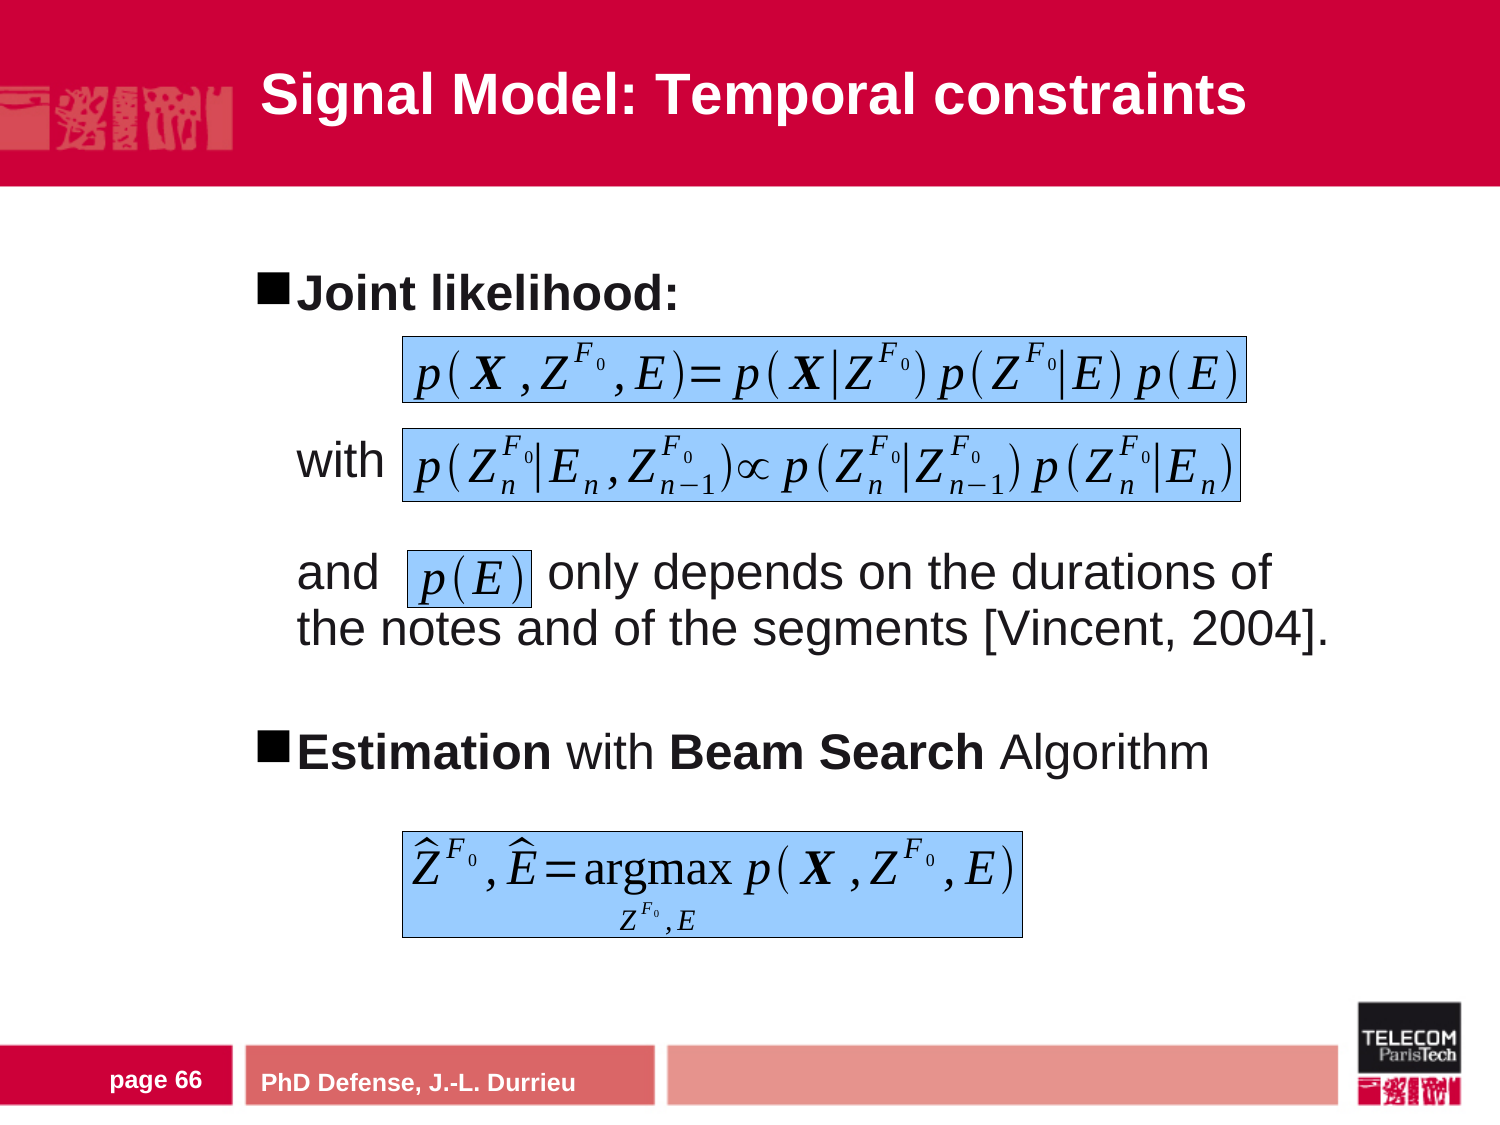

# Signal Model: Temporal constraints
Joint likelihood:
with
and only depends on the durations of the notes and of the segments [Vincent, 2004].
Estimation with Beam Search Algorithm
66